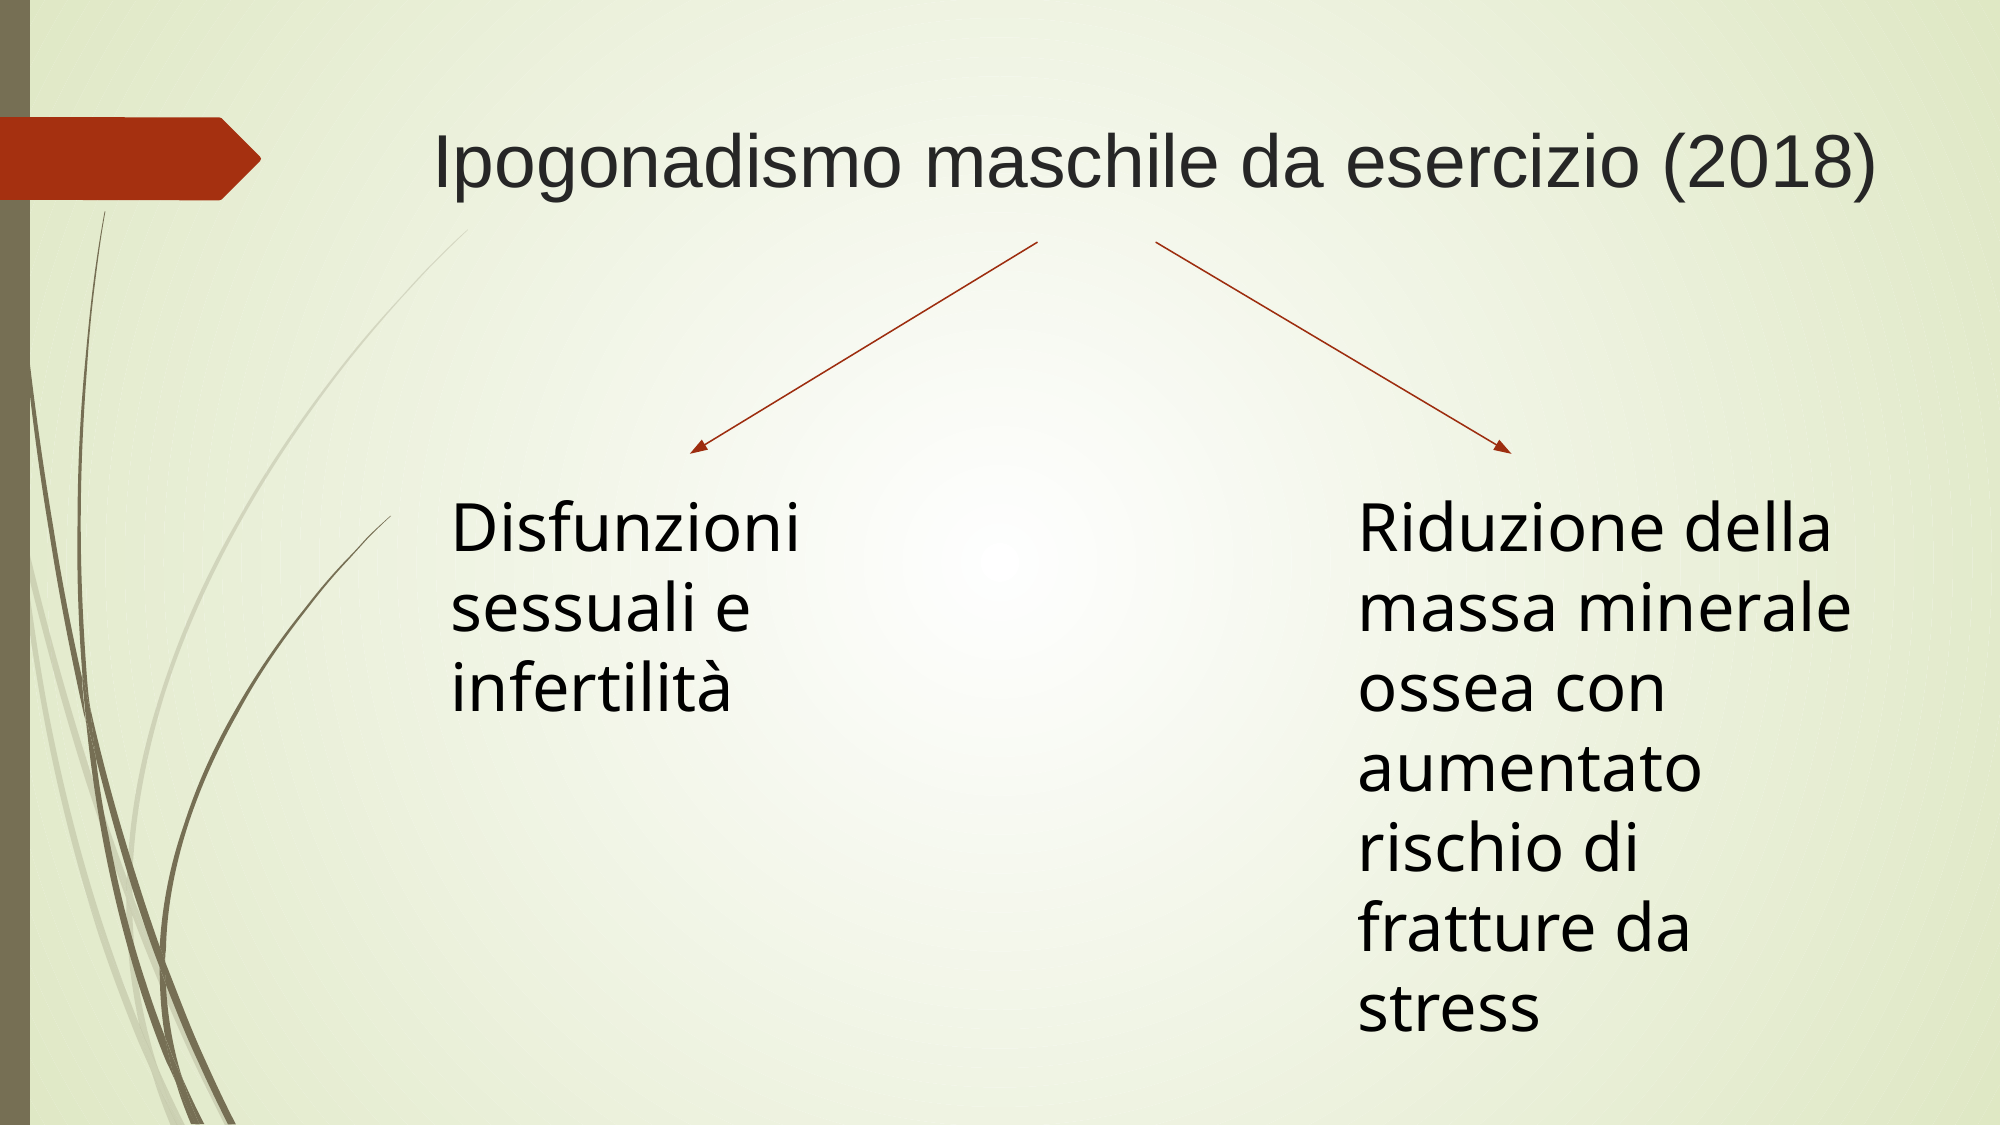

# Ipogonadismo maschile da esercizio (2018)
Disfunzioni sessuali e infertilità
Riduzione della massa minerale ossea con aumentato rischio di fratture da stress